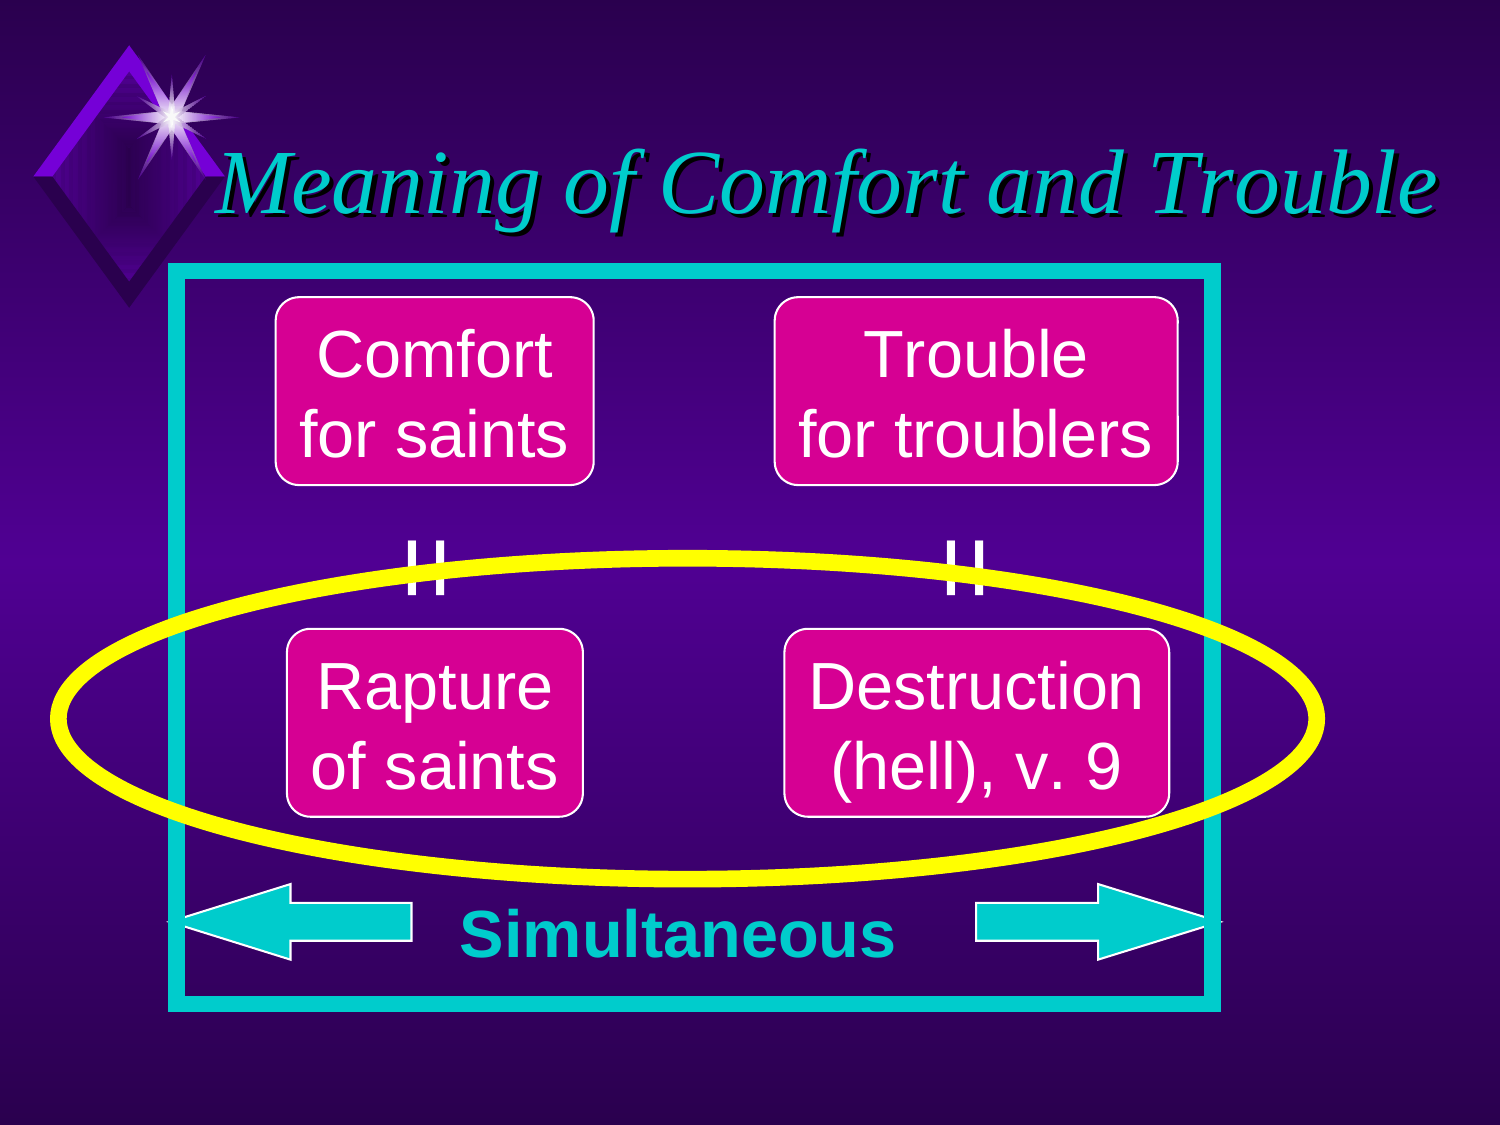

# Meaning of Comfort and Trouble
Simultaneous
Comfort
for saints
Trouble
for troublers
=
Rapture
of saints
=
Destruction
(hell), v. 9